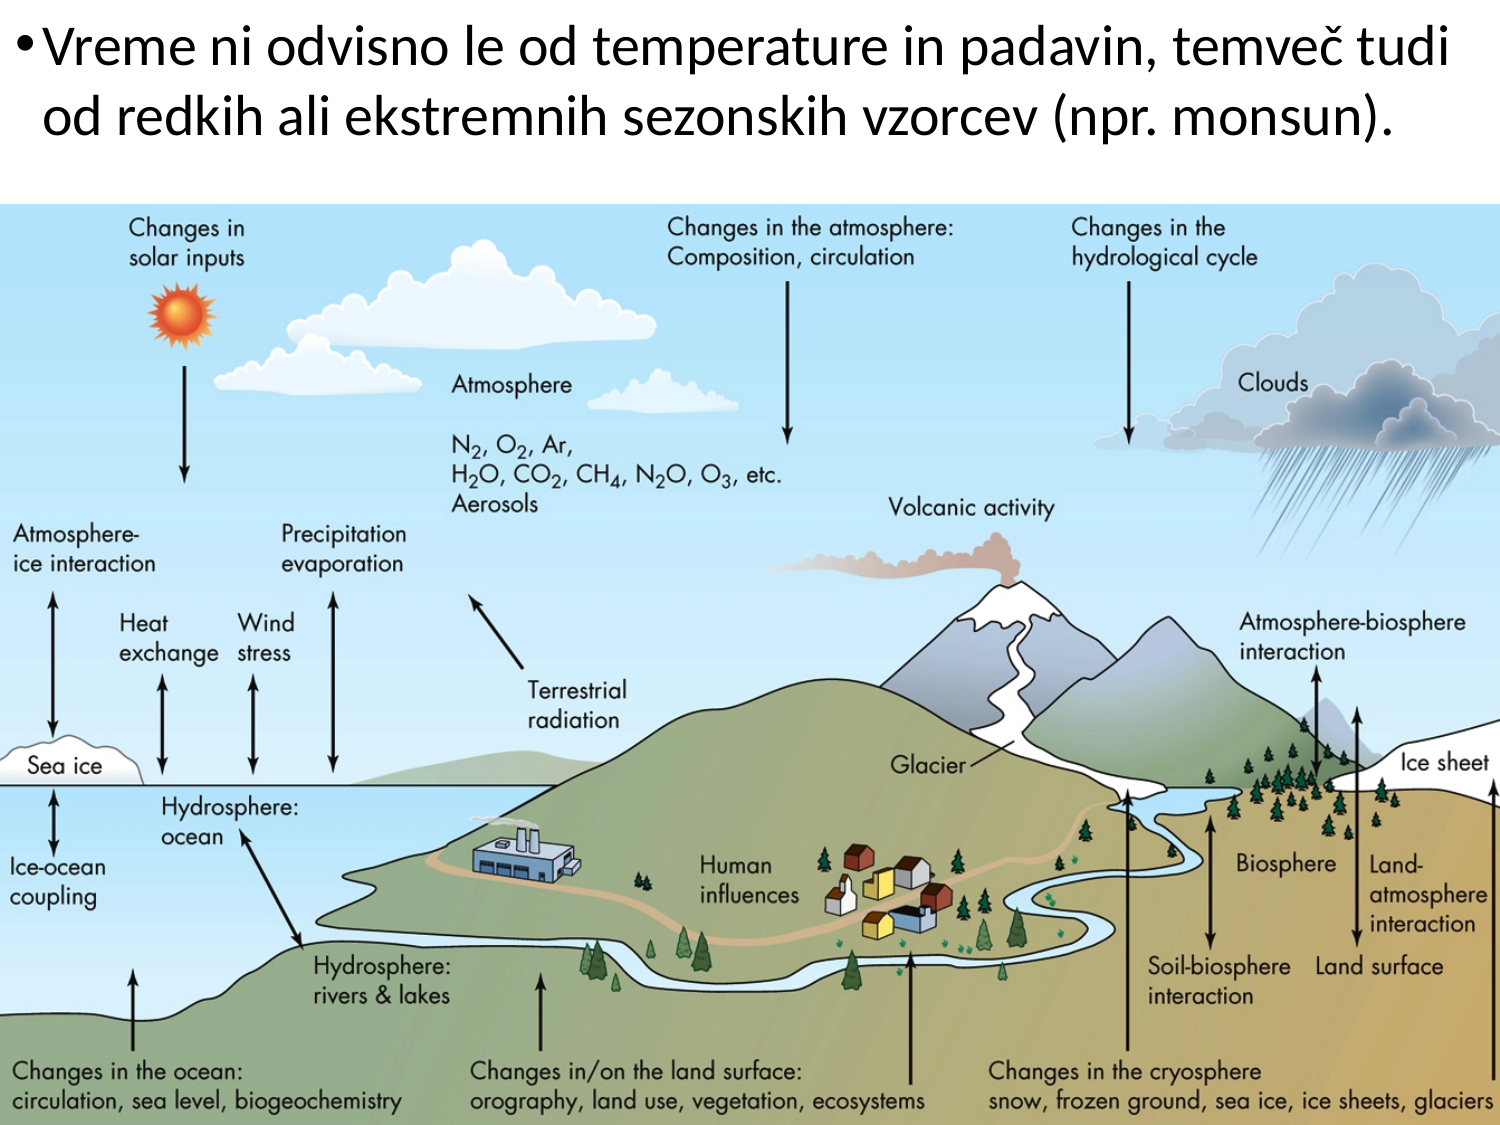

# Vreme ni odvisno le od temperature in padavin, temveč tudi od redkih ali ekstremnih sezonskih vzorcev (npr. monsun).